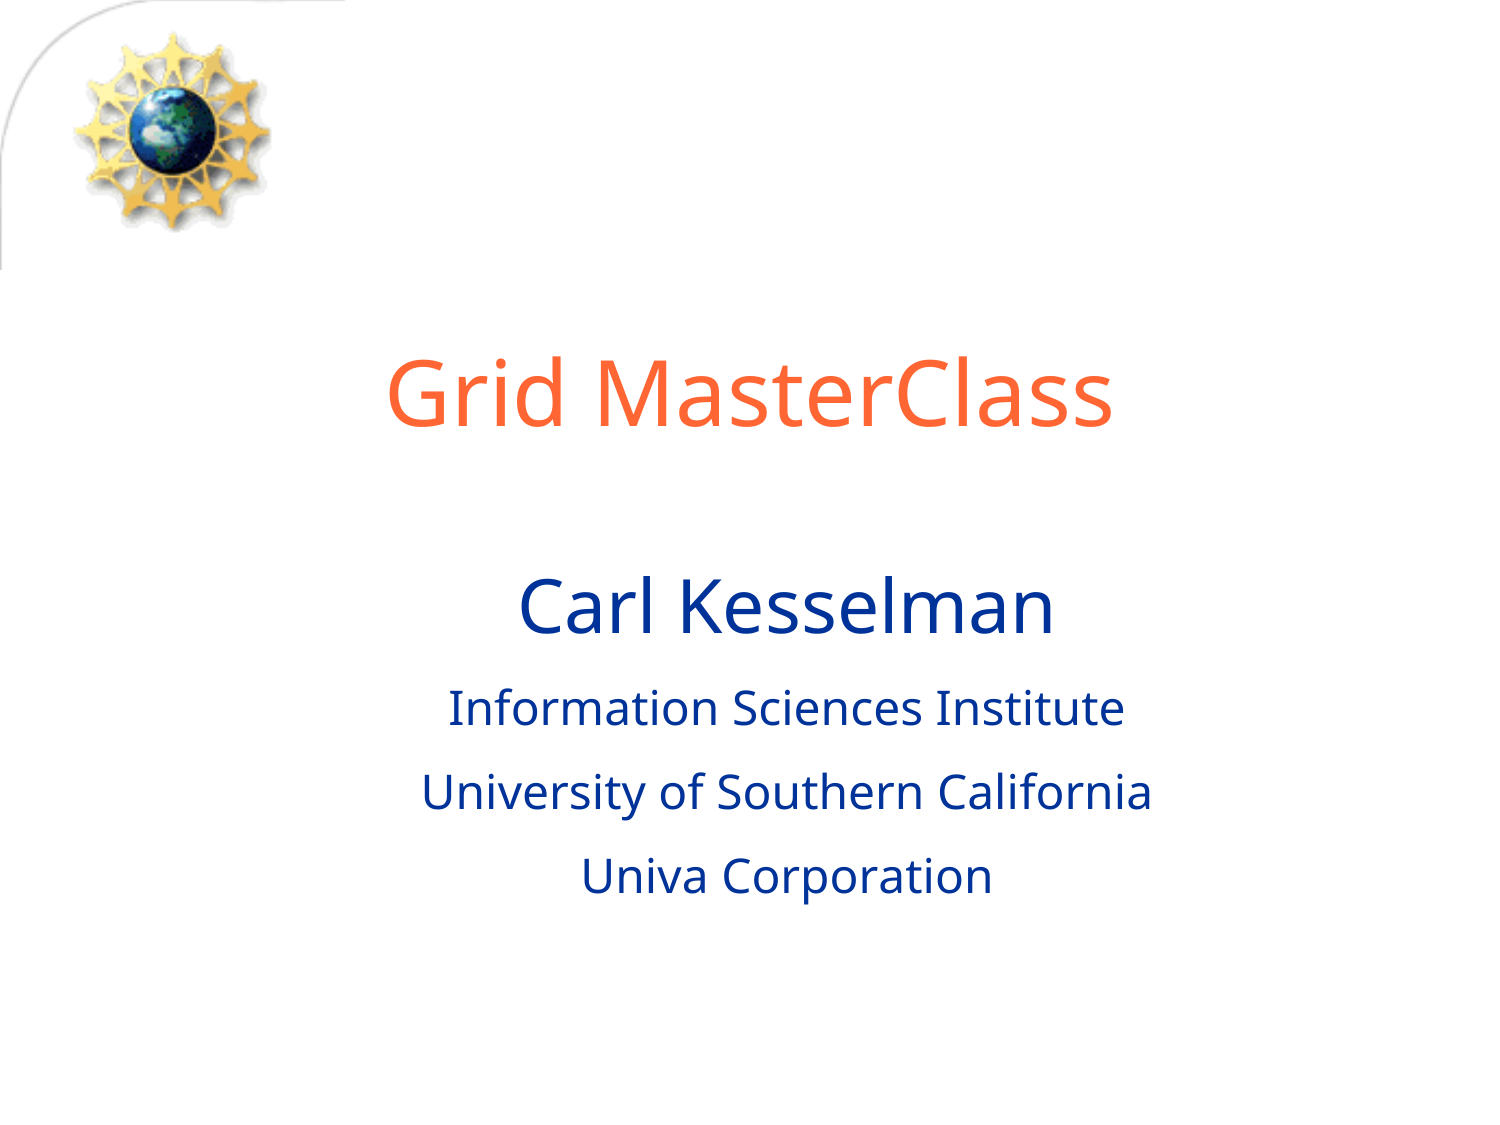

# Grid MasterClass
Carl Kesselman
Information Sciences Institute
University of Southern California
Univa Corporation